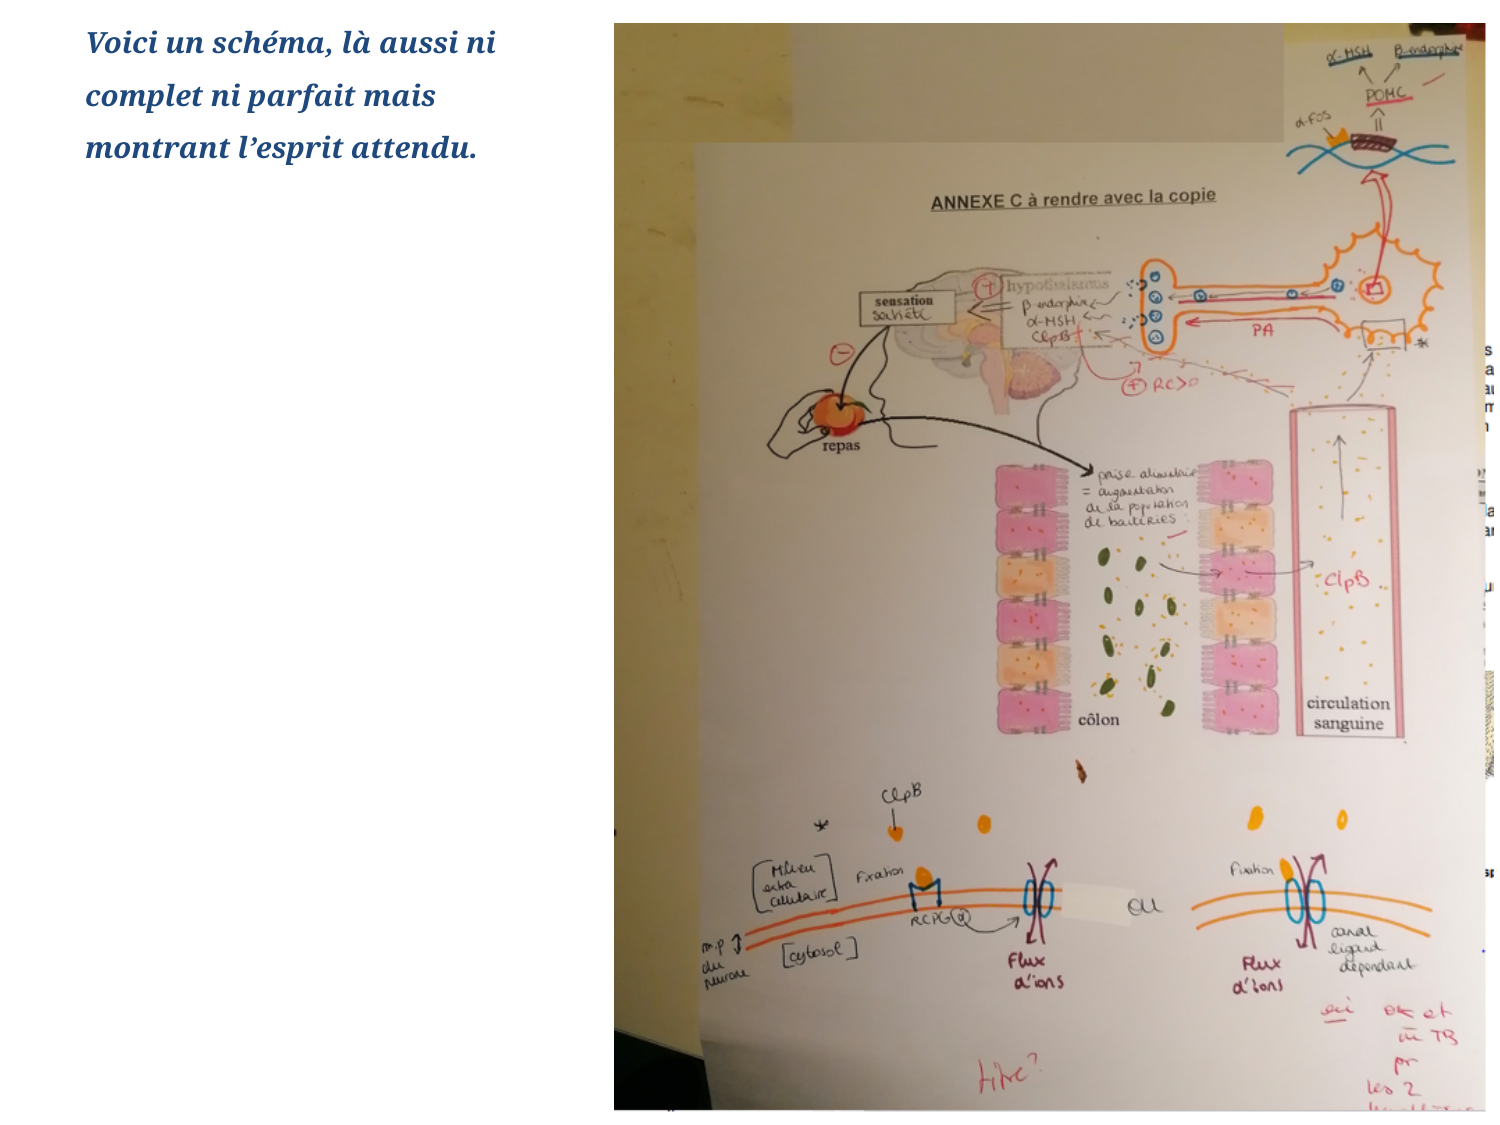

Voici un schéma, là aussi ni complet ni parfait mais montrant l’esprit attendu.